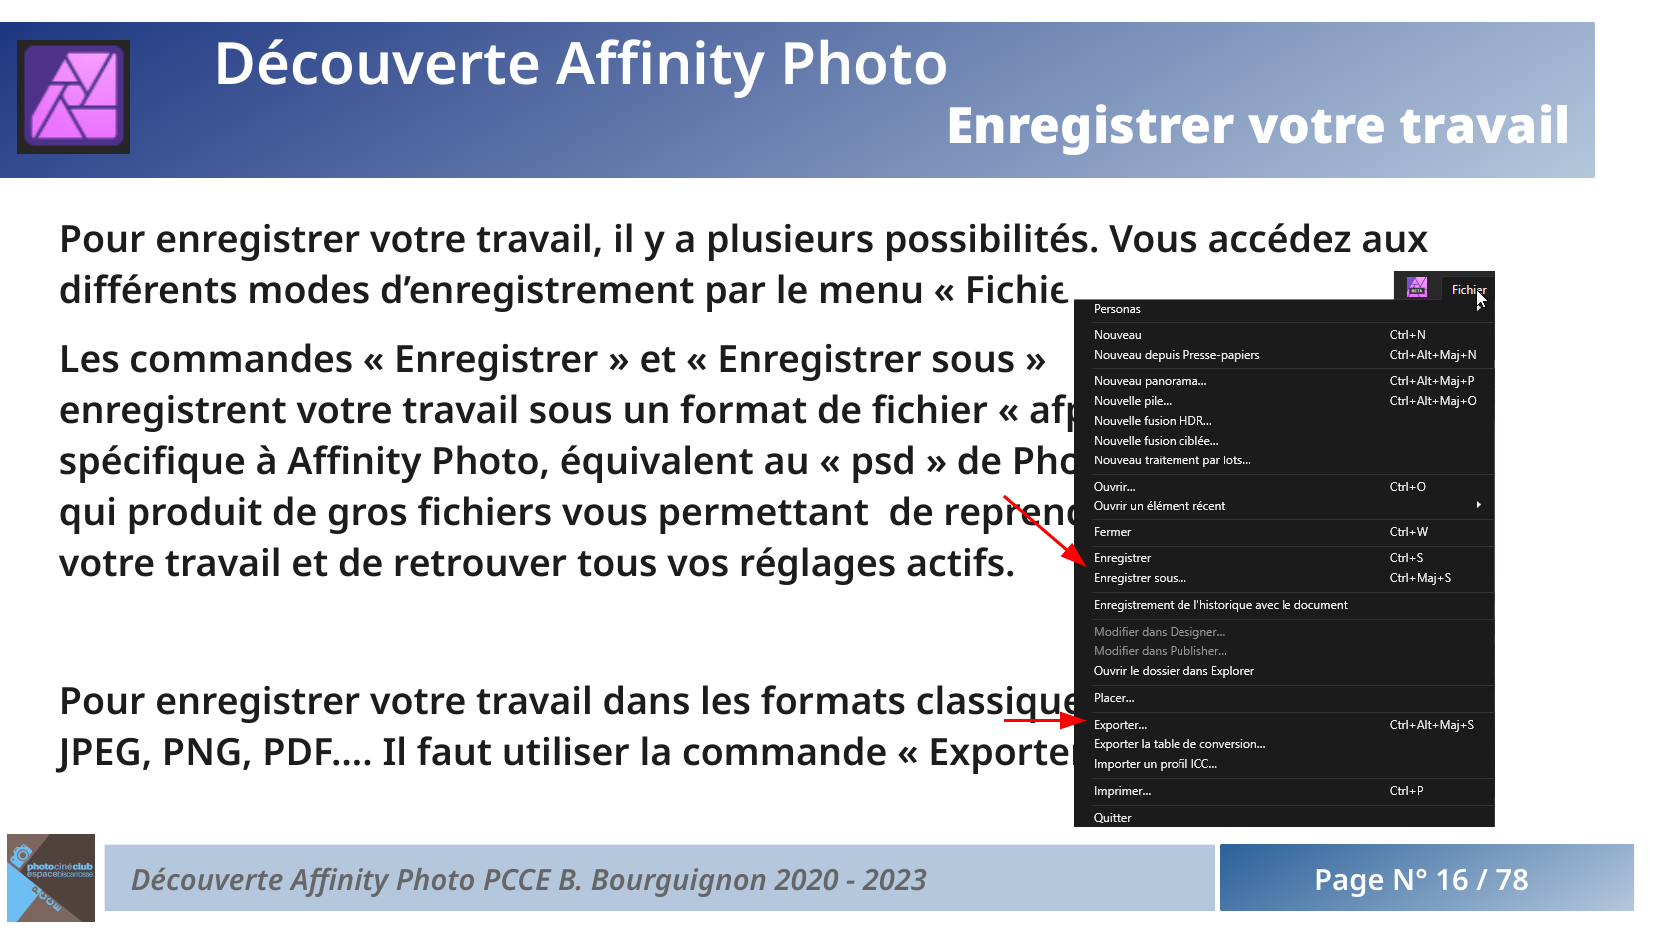

# Enregistrer votre travail
Pour enregistrer votre travail, il y a plusieurs possibilités. Vous accédez aux différents modes d’enregistrement par le menu « Fichier » :
Les commandes « Enregistrer » et « Enregistrer sous »
enregistrent votre travail sous un format de fichier « afphoto »
spécifique à Affinity Photo, équivalent au « psd » de Photoshop
qui produit de gros fichiers vous permettant de reprendre
votre travail et de retrouver tous vos réglages actifs.
Pour enregistrer votre travail dans les formats classiques
JPEG, PNG, PDF…. Il faut utiliser la commande « Exporter ».